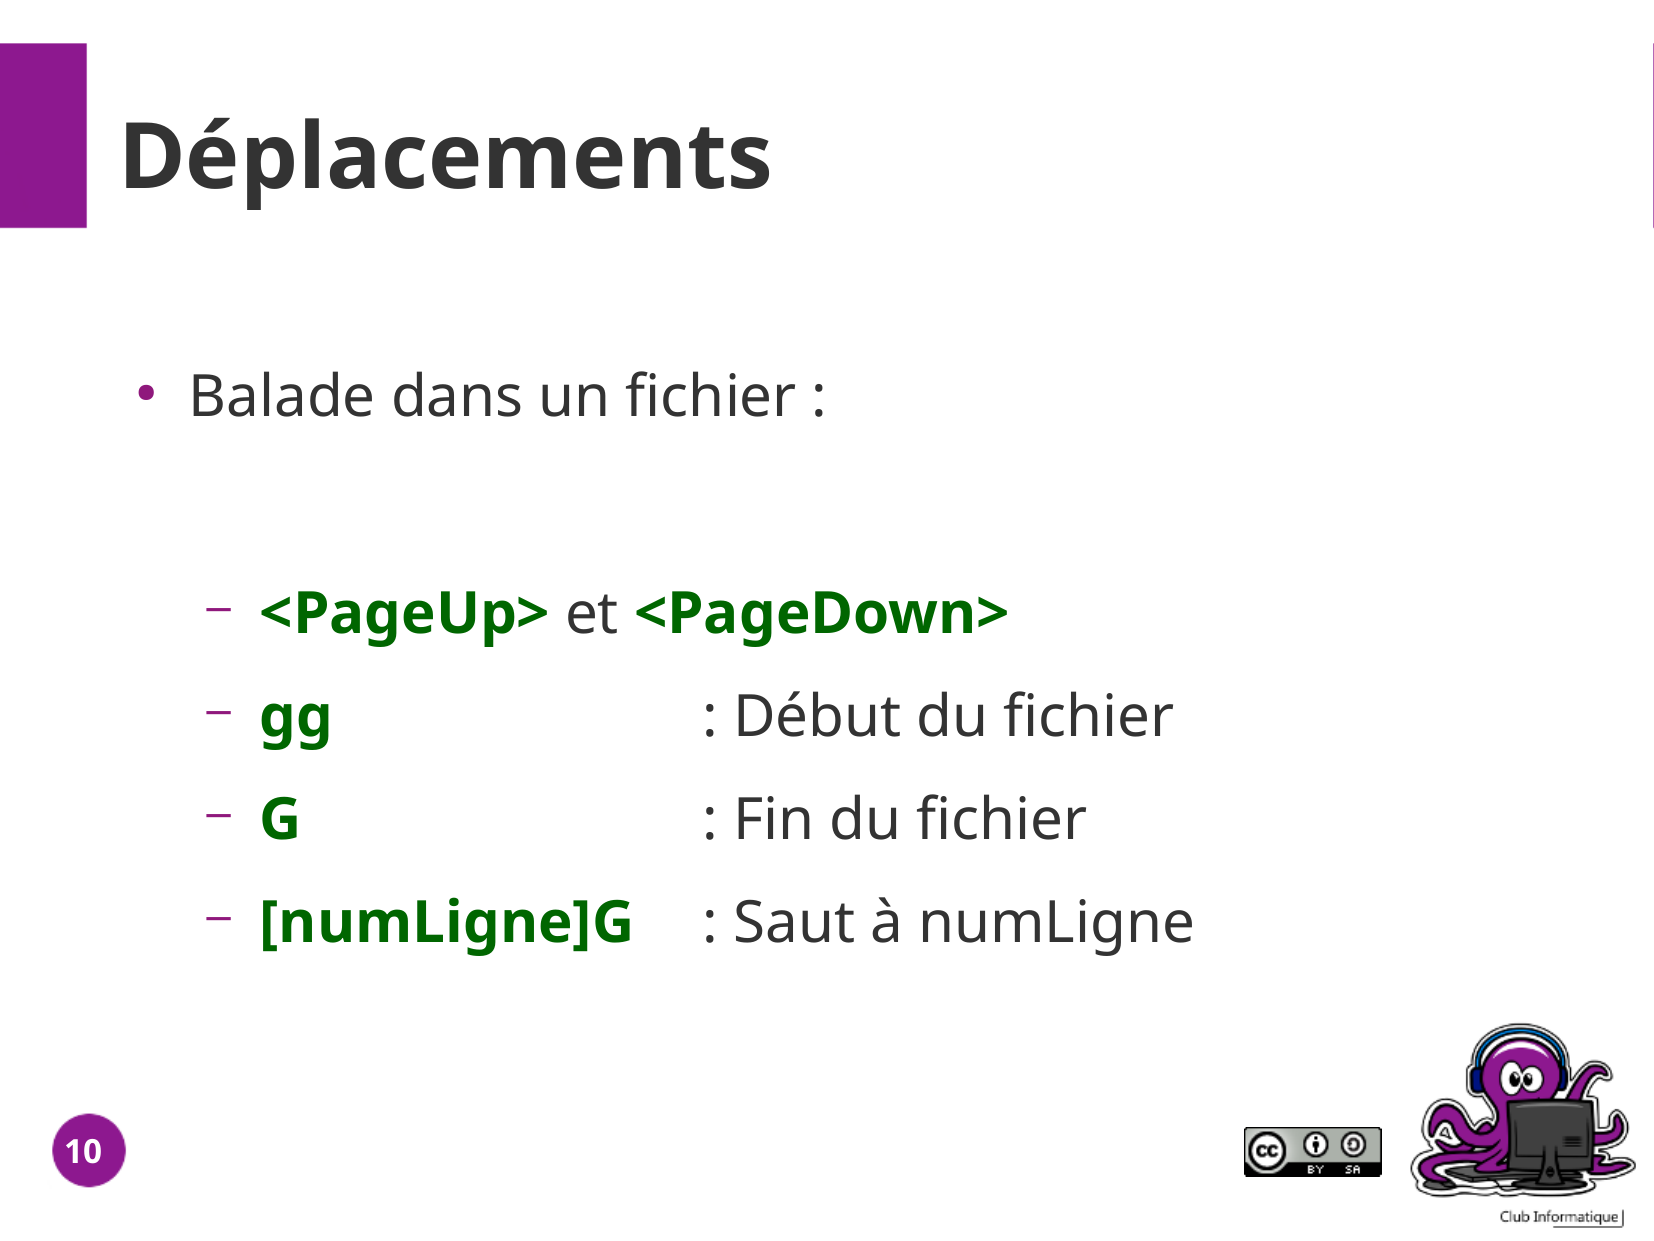

# Déplacements
Balade dans un fichier :
<PageUp> et <PageDown>
gg 					: Début du fichier
G 						: Fin du fichier
[numLigne]G	: Saut à numLigne
10